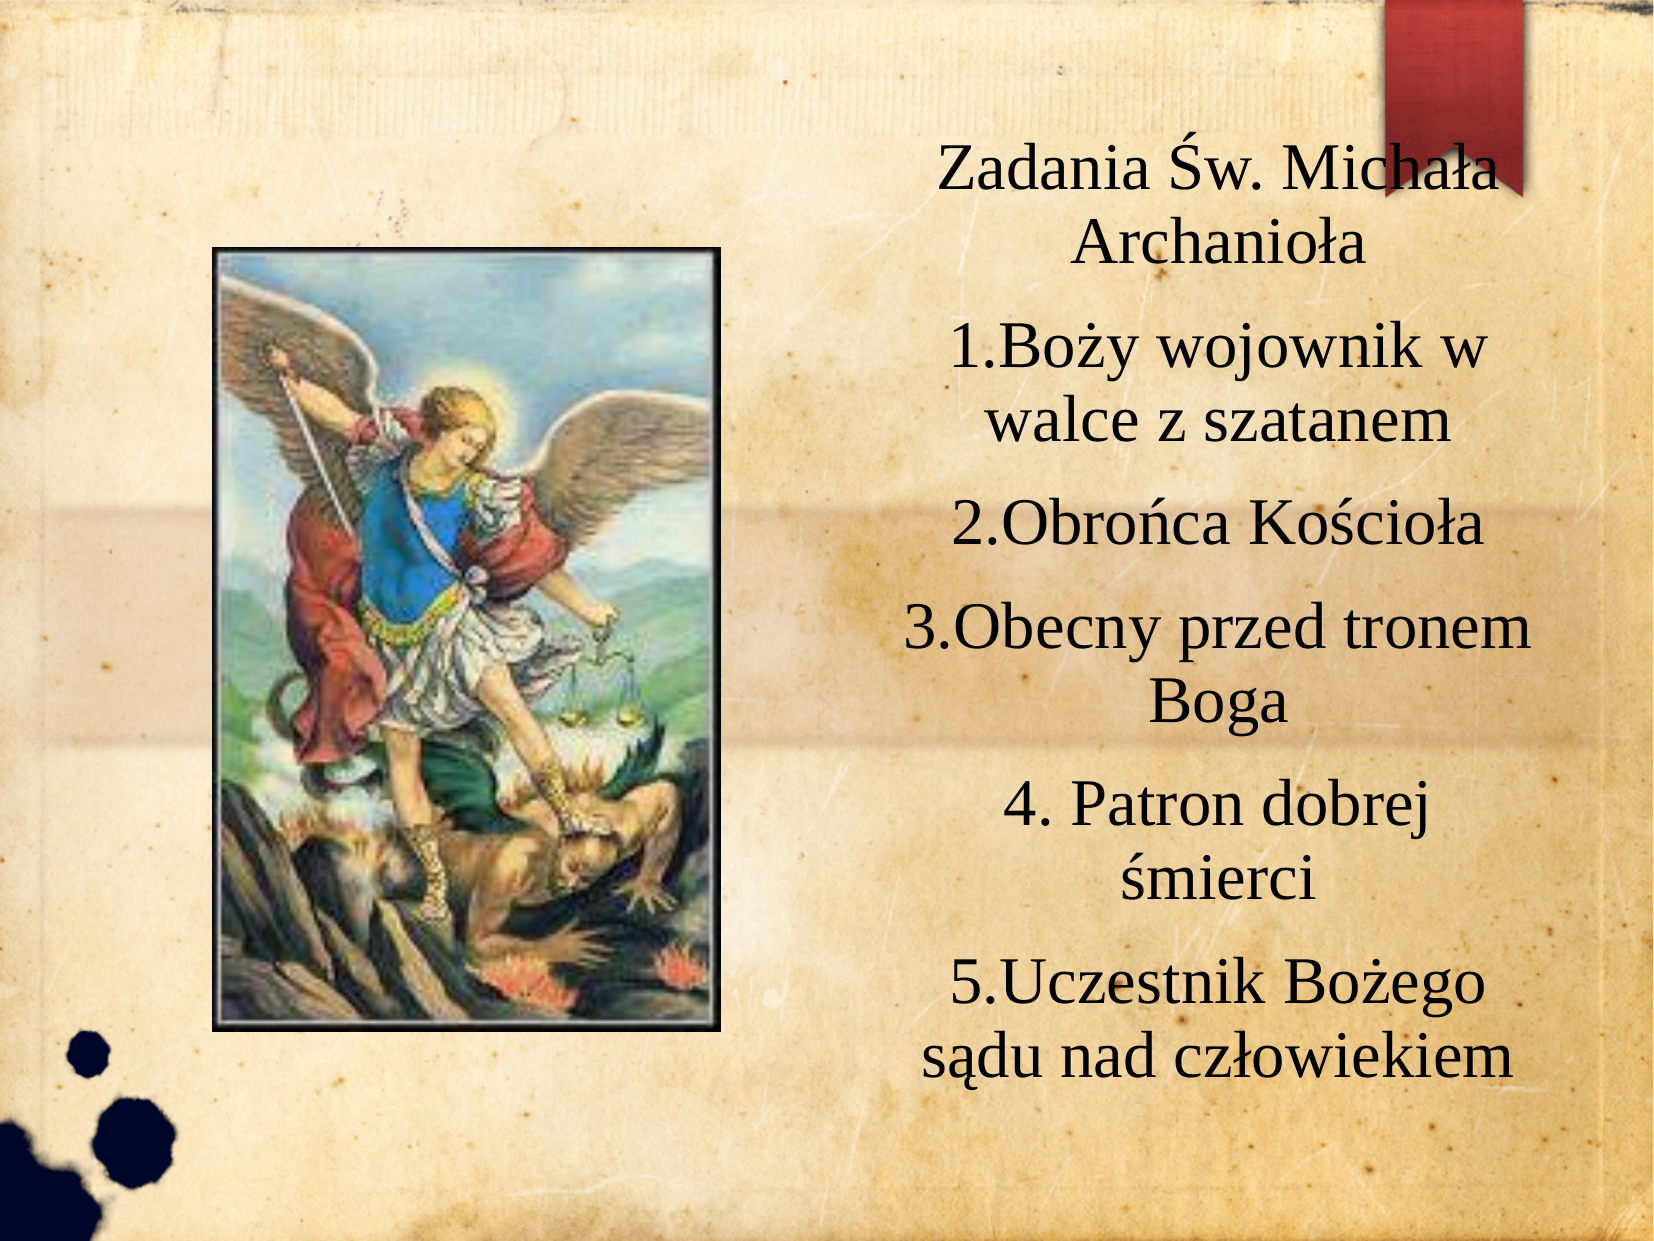

Zadania Św. Michała Archanioła
1.Boży wojownik w walce z szatanem
2.Obrońca Kościoła
3.Obecny przed tronem Boga
4. Patron dobrej śmierci
5.Uczestnik Bożego sądu nad człowiekiem
#